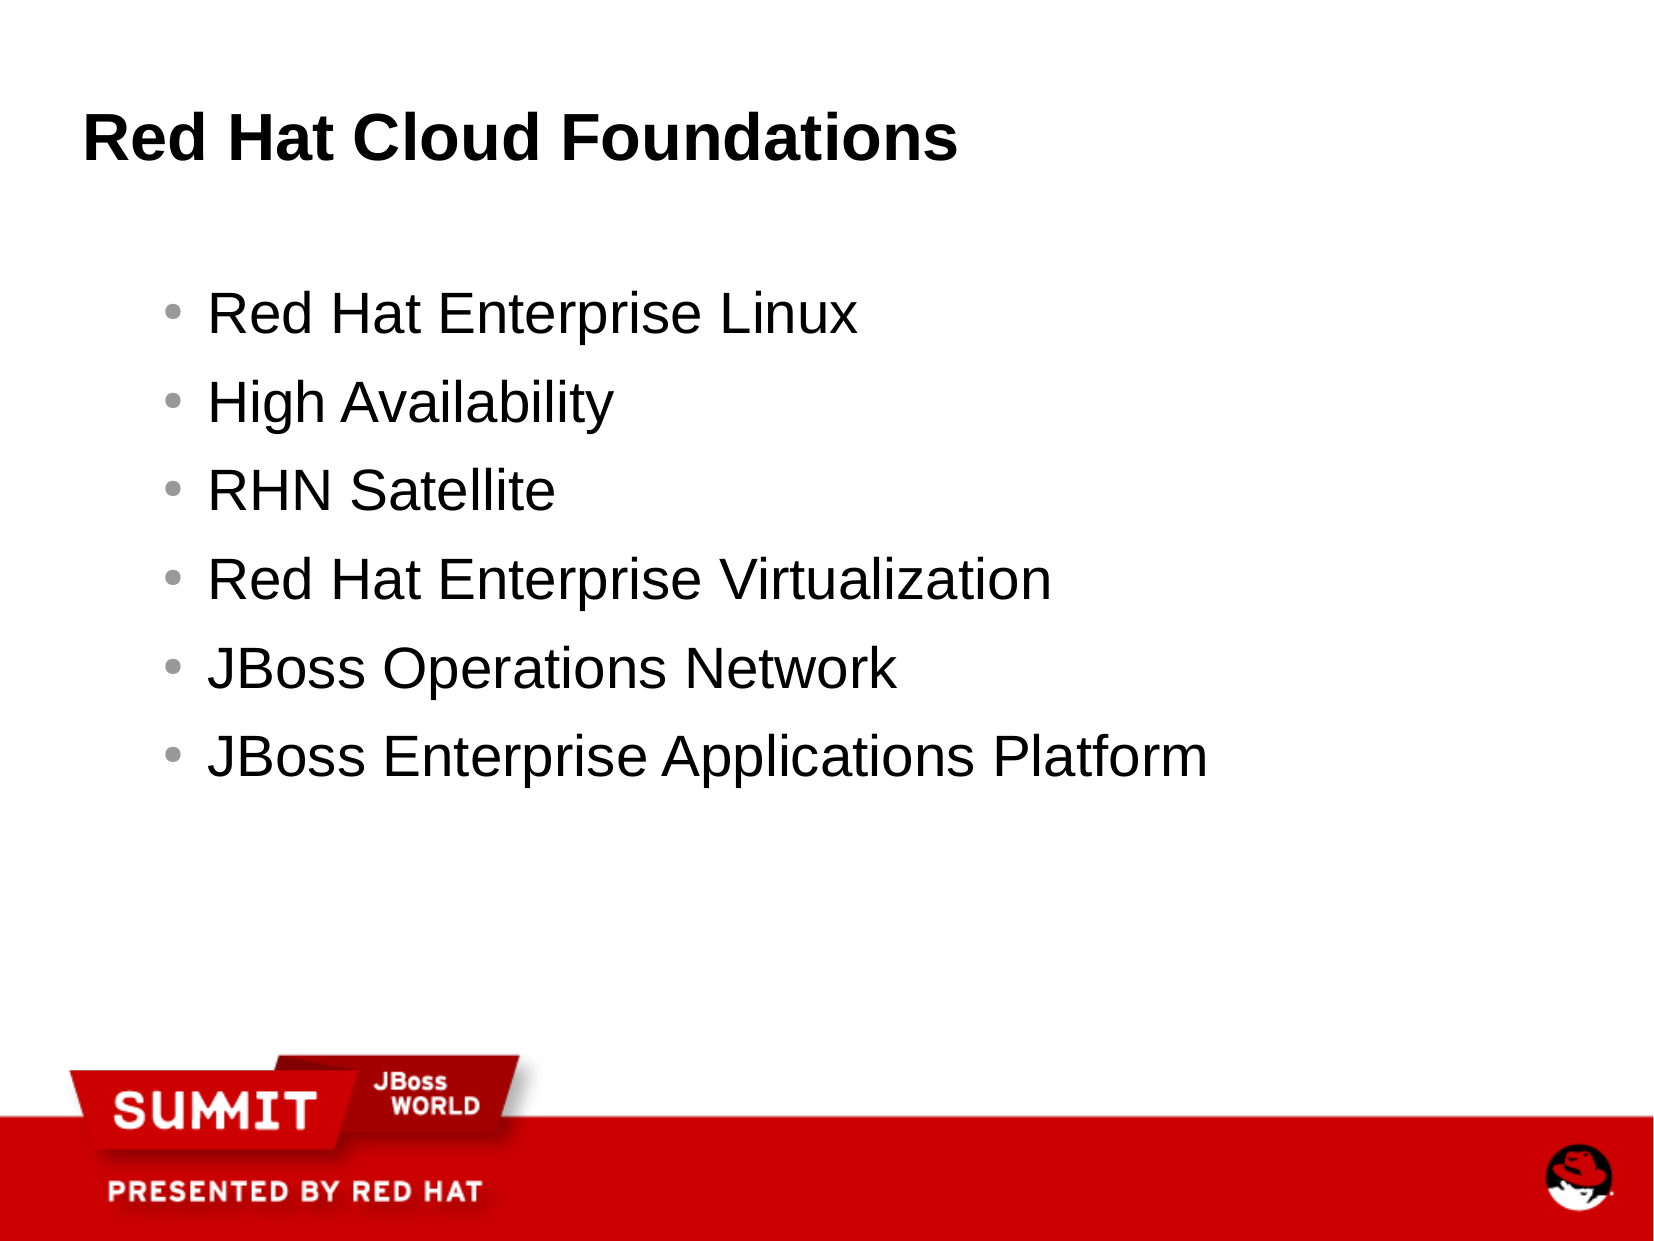

# Red Hat Cloud Foundations
Red Hat Enterprise Linux
High Availability
RHN Satellite
Red Hat Enterprise Virtualization
JBoss Operations Network
JBoss Enterprise Applications Platform